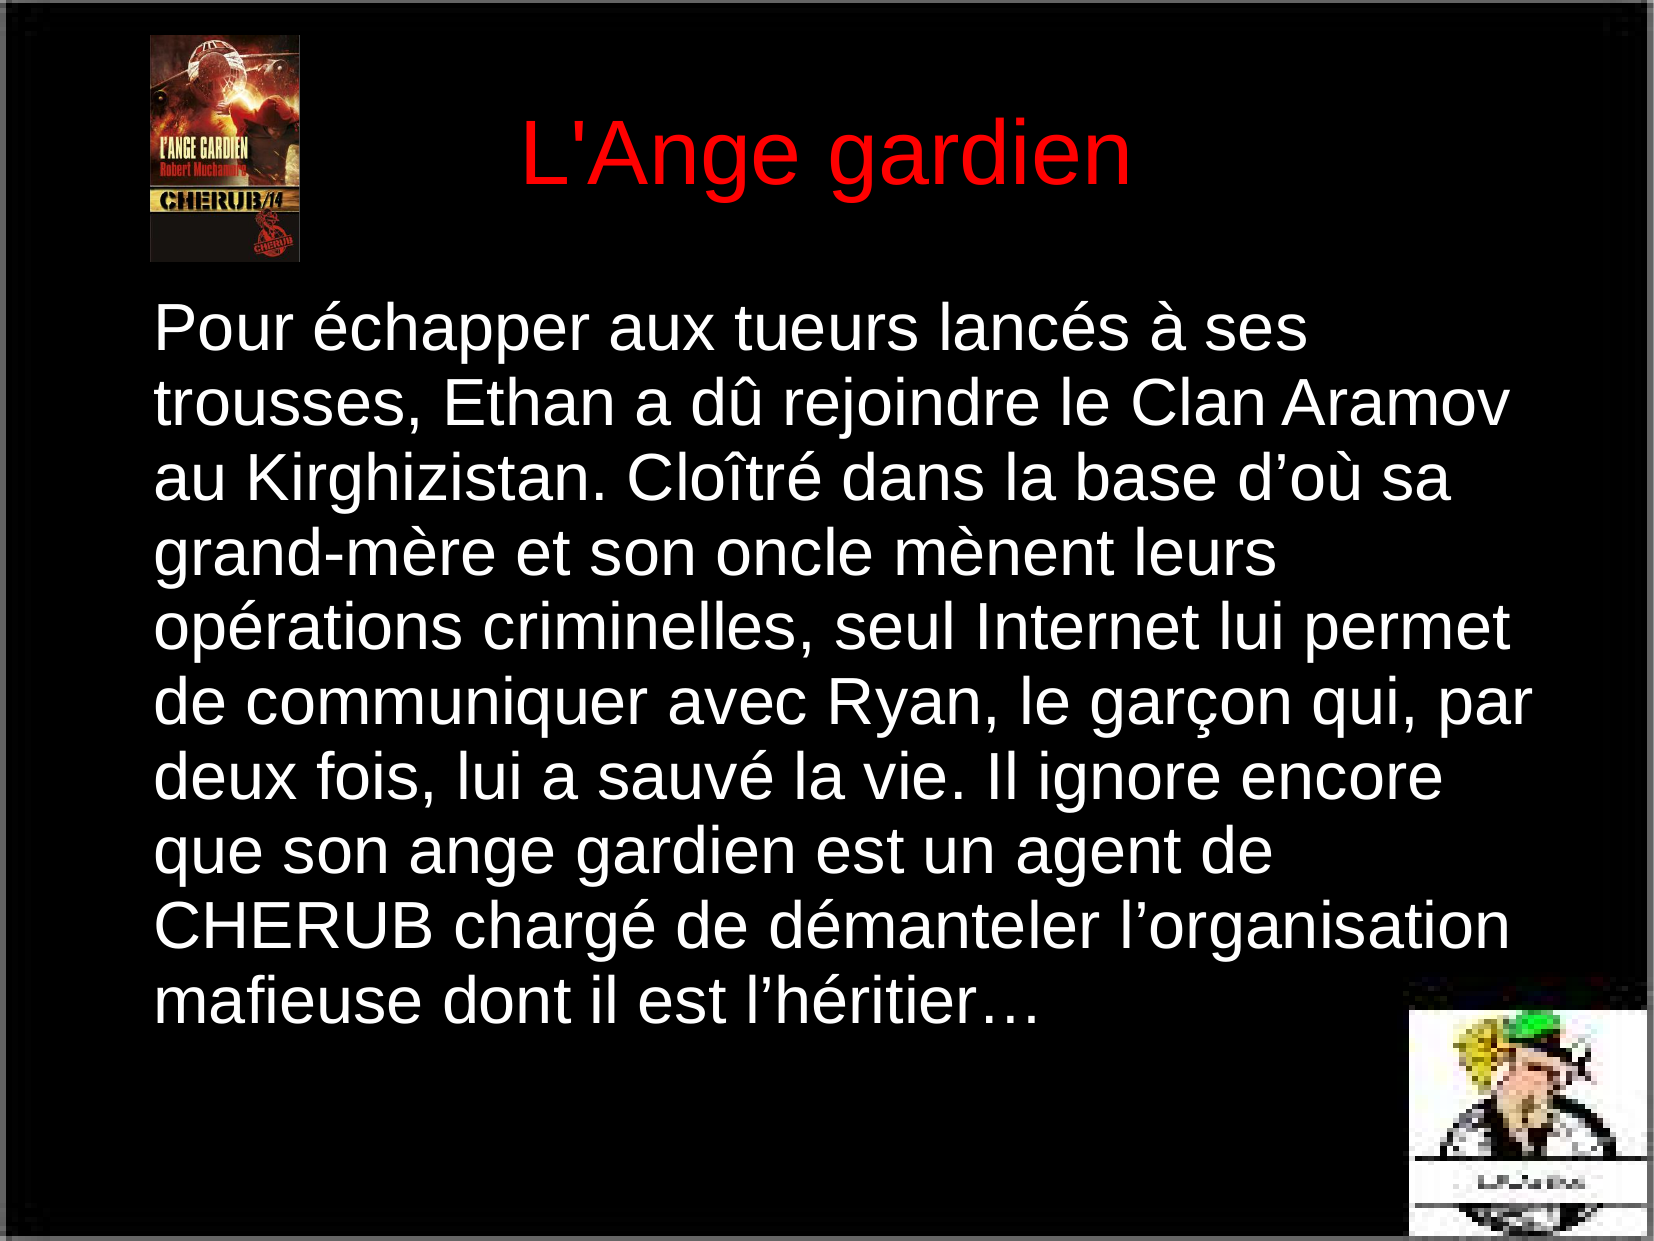

# L'Ange gardien
Pour échapper aux tueurs lancés à ses trousses, Ethan a dû rejoindre le Clan Aramov au Kirghizistan. Cloîtré dans la base d’où sa grand-mère et son oncle mènent leurs opérations criminelles, seul Internet lui permet de communiquer avec Ryan, le garçon qui, par deux fois, lui a sauvé la vie. Il ignore encore que son ange gardien est un agent de CHERUB chargé de démanteler l’organisation mafieuse dont il est l’héritier…